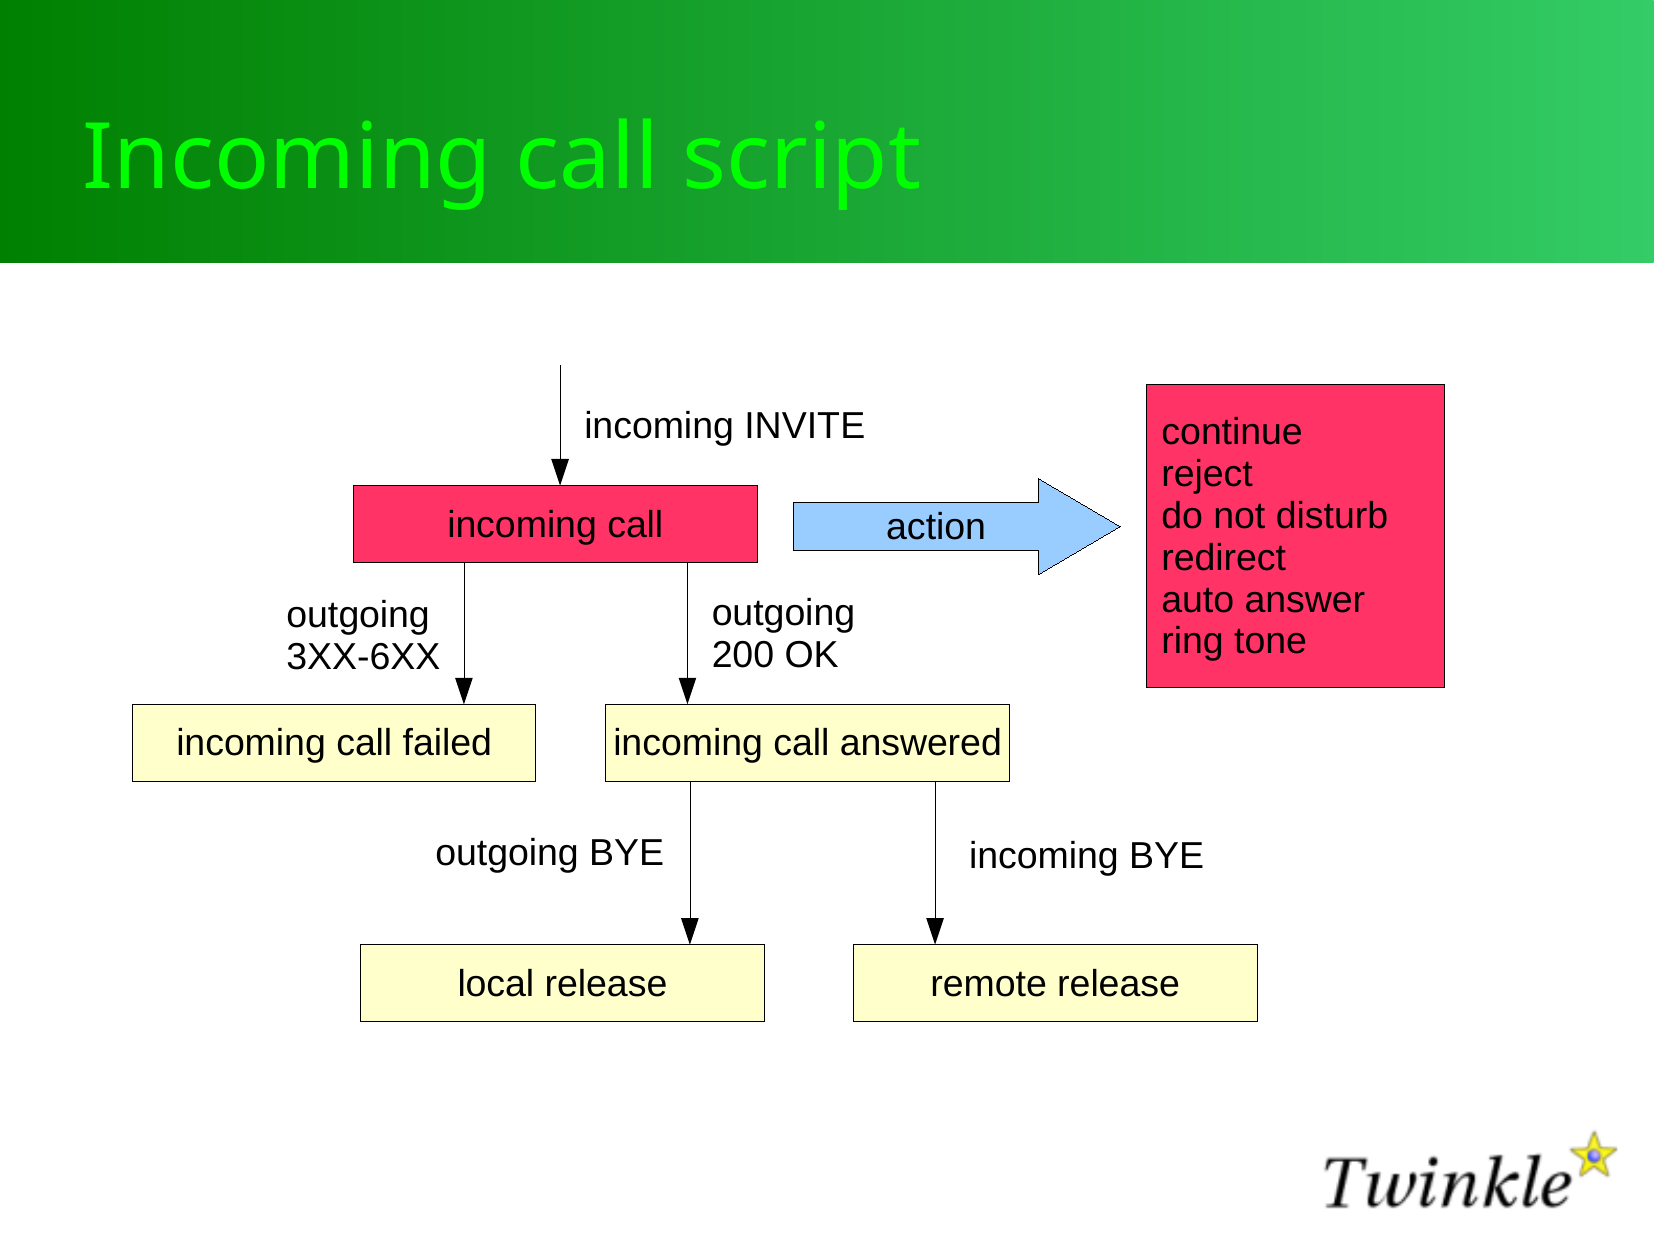

# Incoming call script
incoming INVITE
incoming call
continue
reject
do not disturb
redirect
auto answer
ring tone
action
outgoing
3XX-6XX
incoming call failed
outgoing
200 OK
incoming call answered
outgoing BYE
local release
incoming BYE
remote release